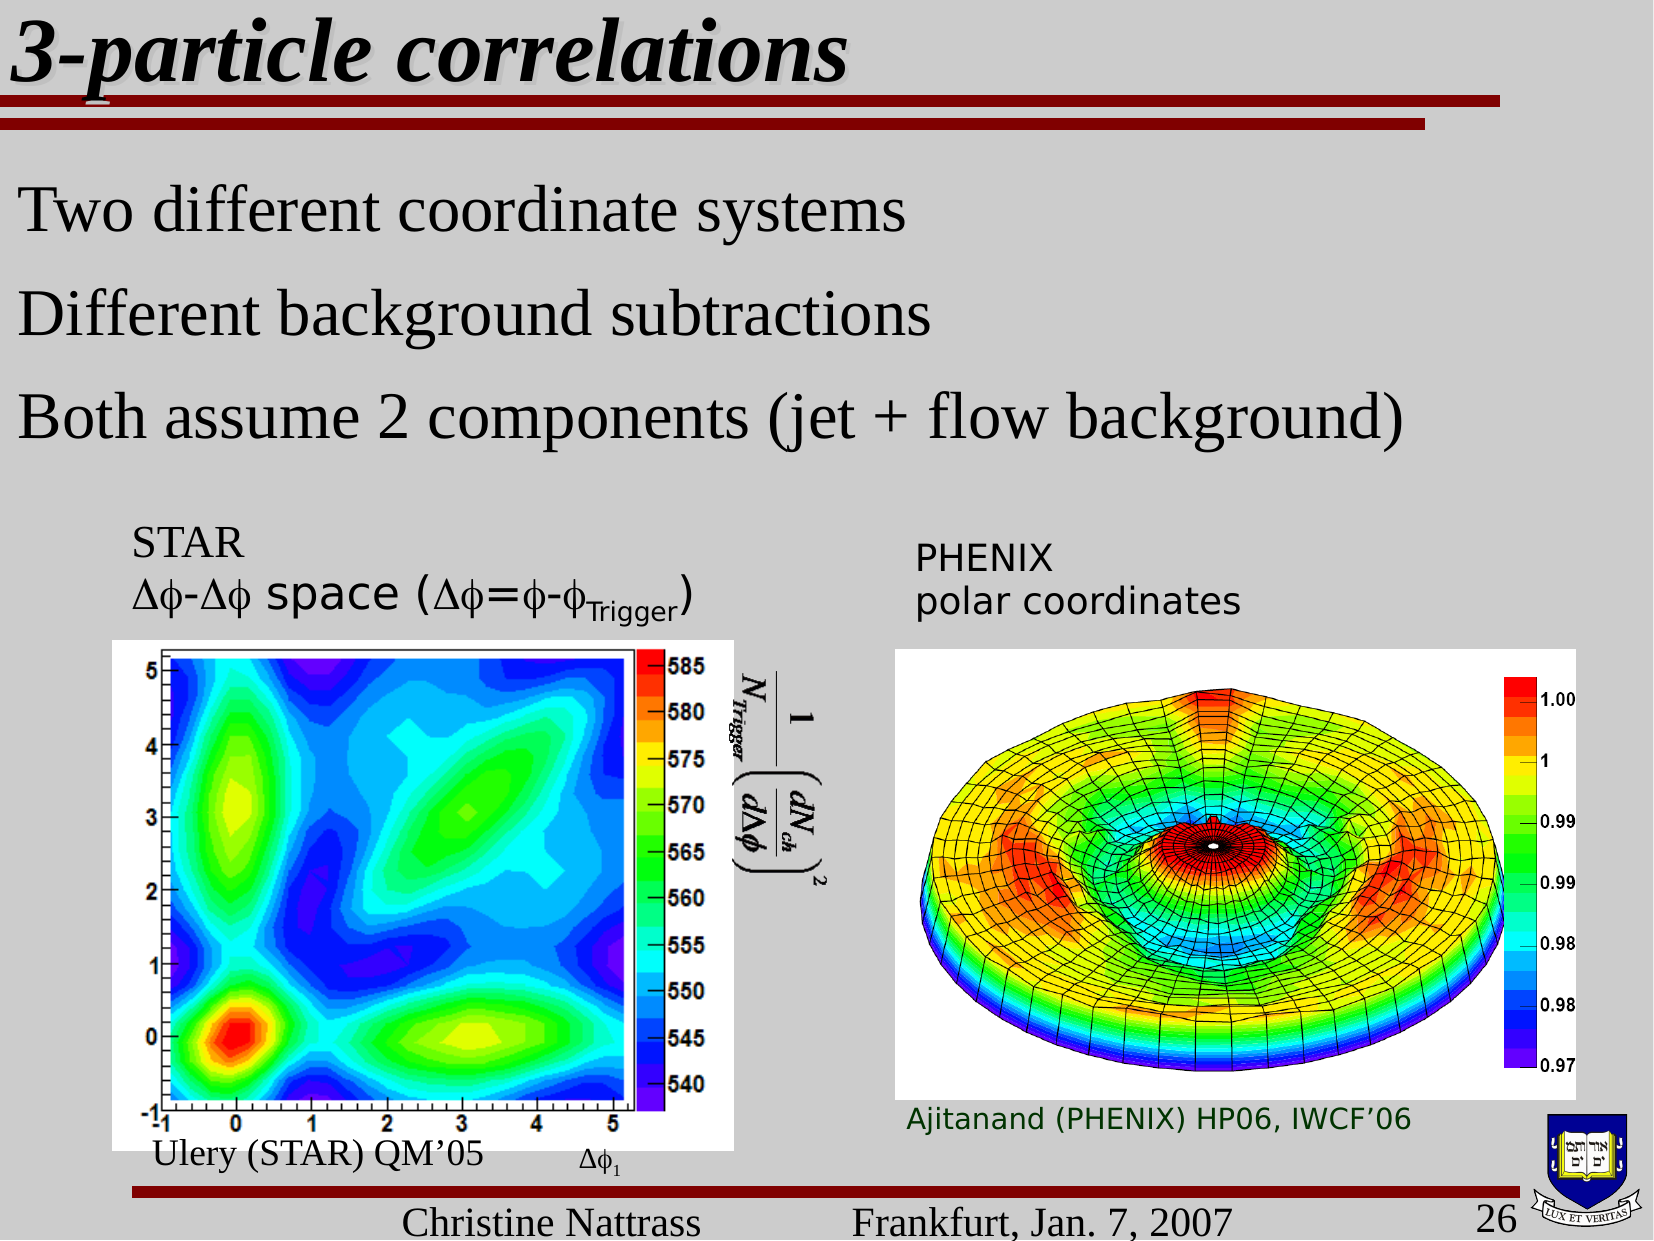

# 3-particle correlations
Two different coordinate systems
Different background subtractions
Both assume 2 components (jet + flow background)
STAR
- space (=-Trigger)
Δ1
Ulery (STAR) QM’05
PHENIX
polar coordinates
Systematics due to flow
normalization
Ajitanand (PHENIX) HP06, IWCF’06